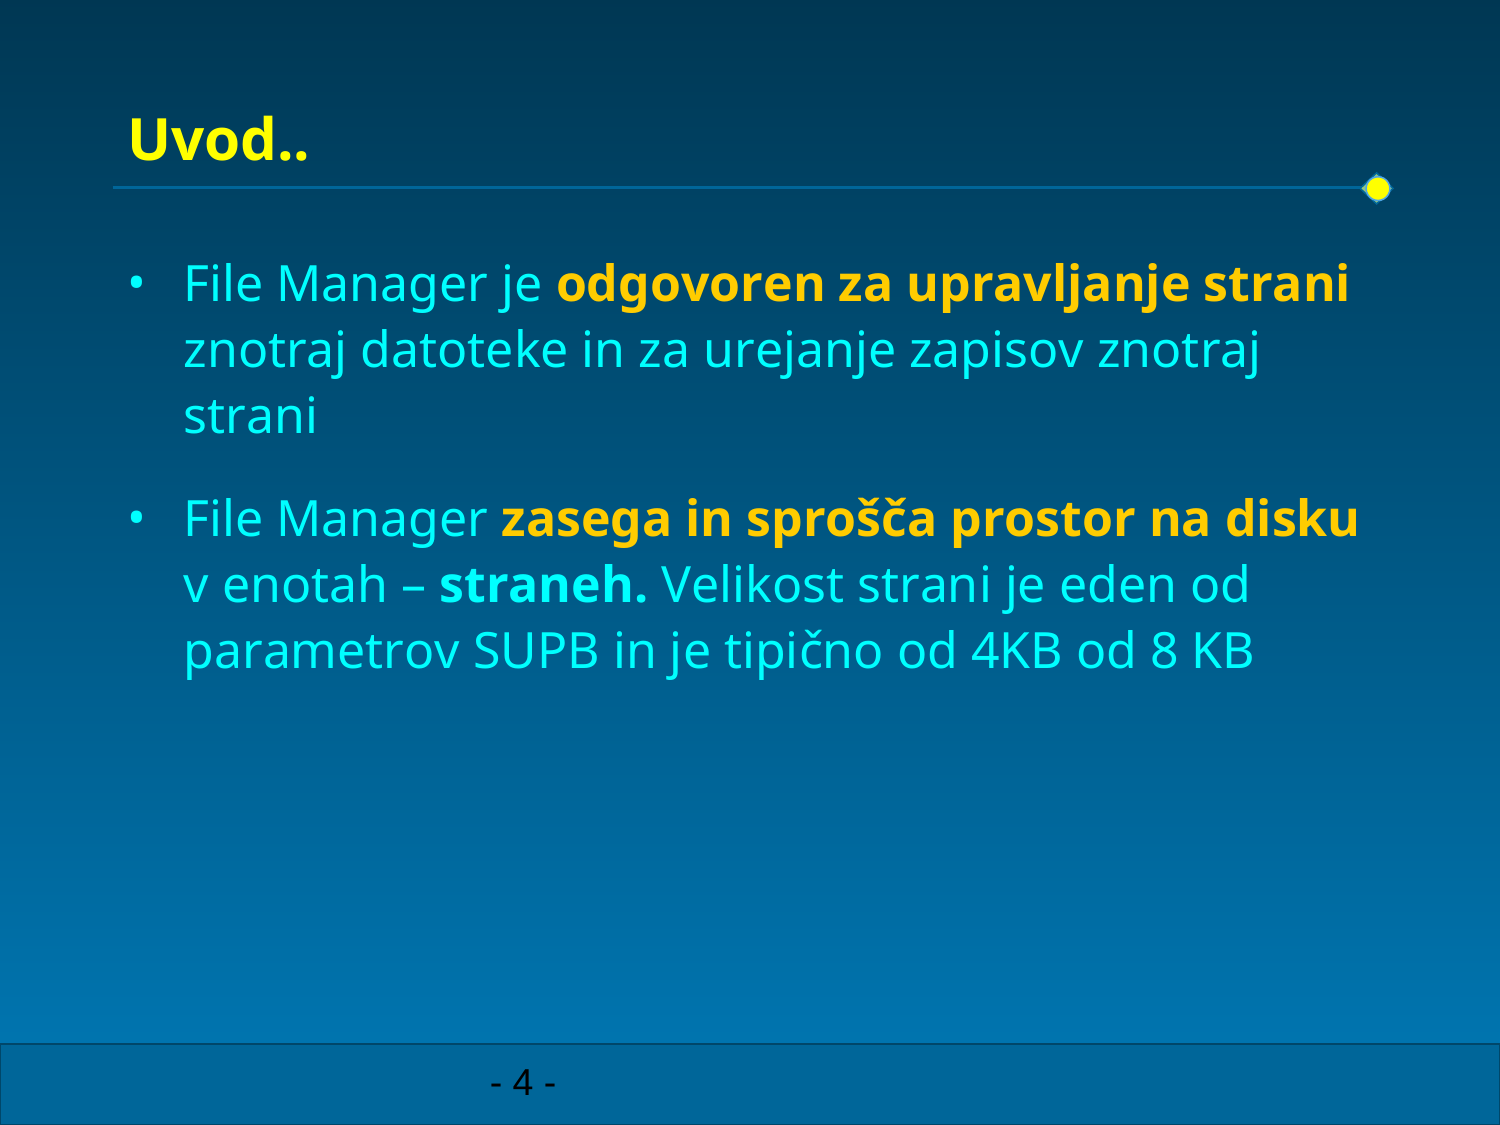

# Uvod..
File Manager je odgovoren za upravljanje strani znotraj datoteke in za urejanje zapisov znotraj strani
File Manager zasega in sprošča prostor na disku v enotah – straneh. Velikost strani je eden od parametrov SUPB in je tipično od 4KB od 8 KB